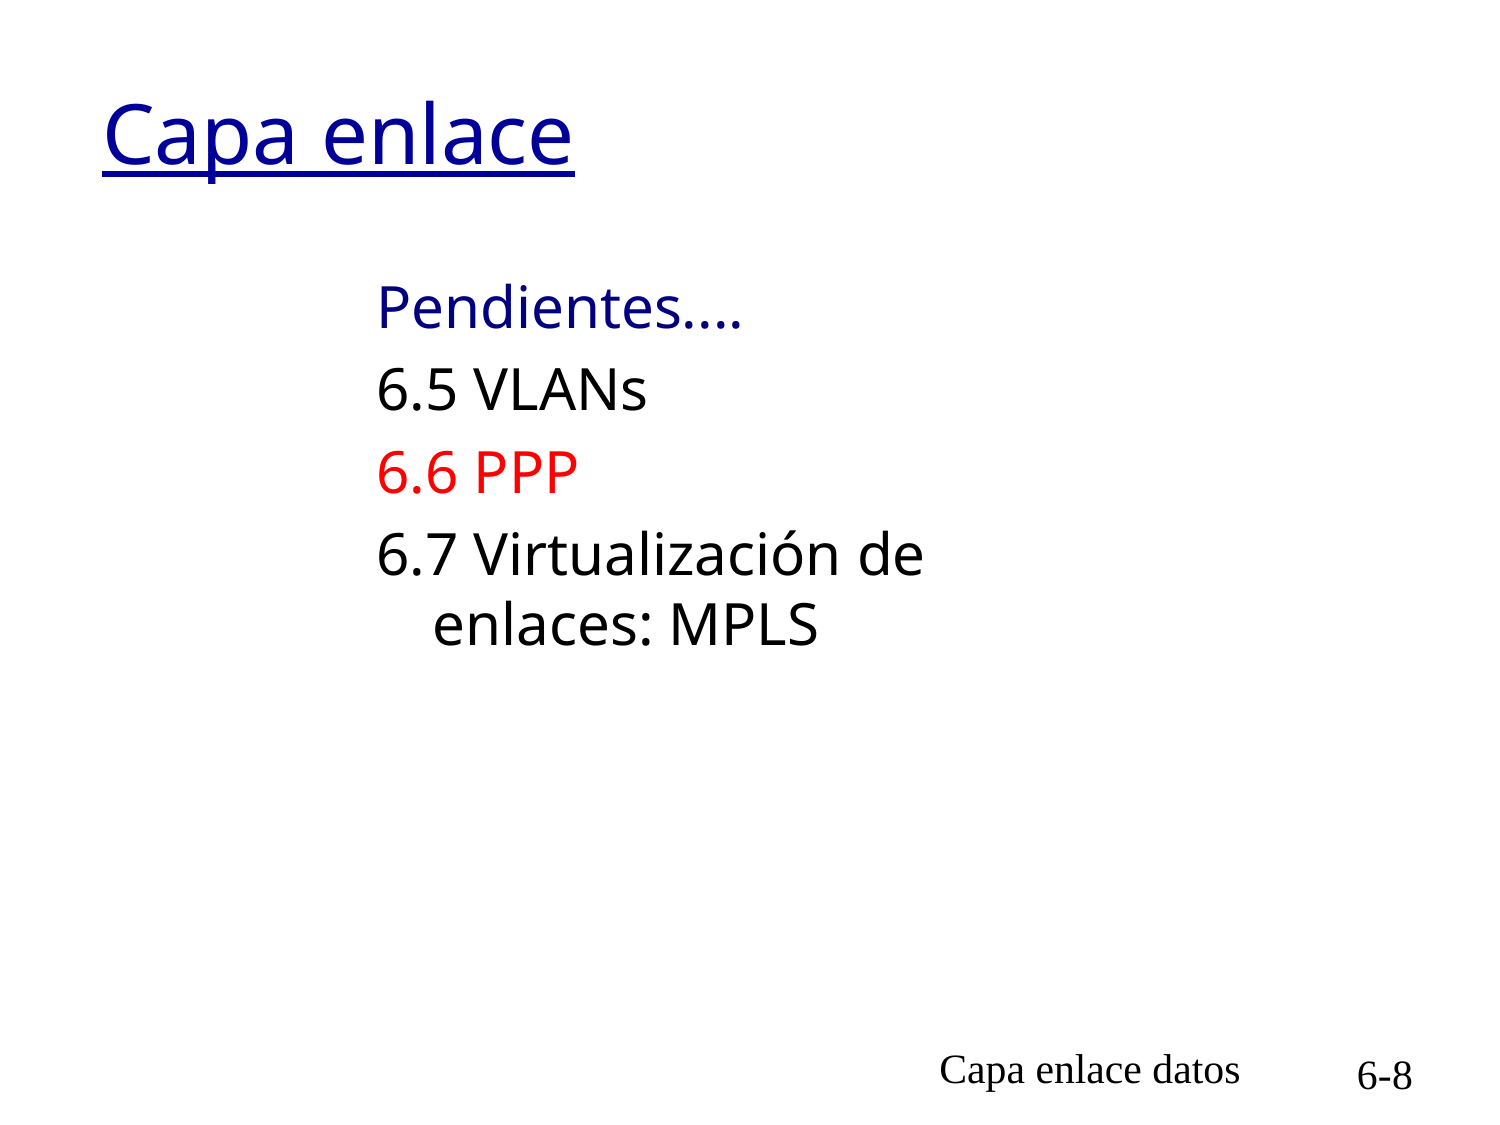

# Capa enlace
Pendientes....
6.5 VLANs
6.6 PPP
6.7 Virtualización de enlaces: MPLS
8